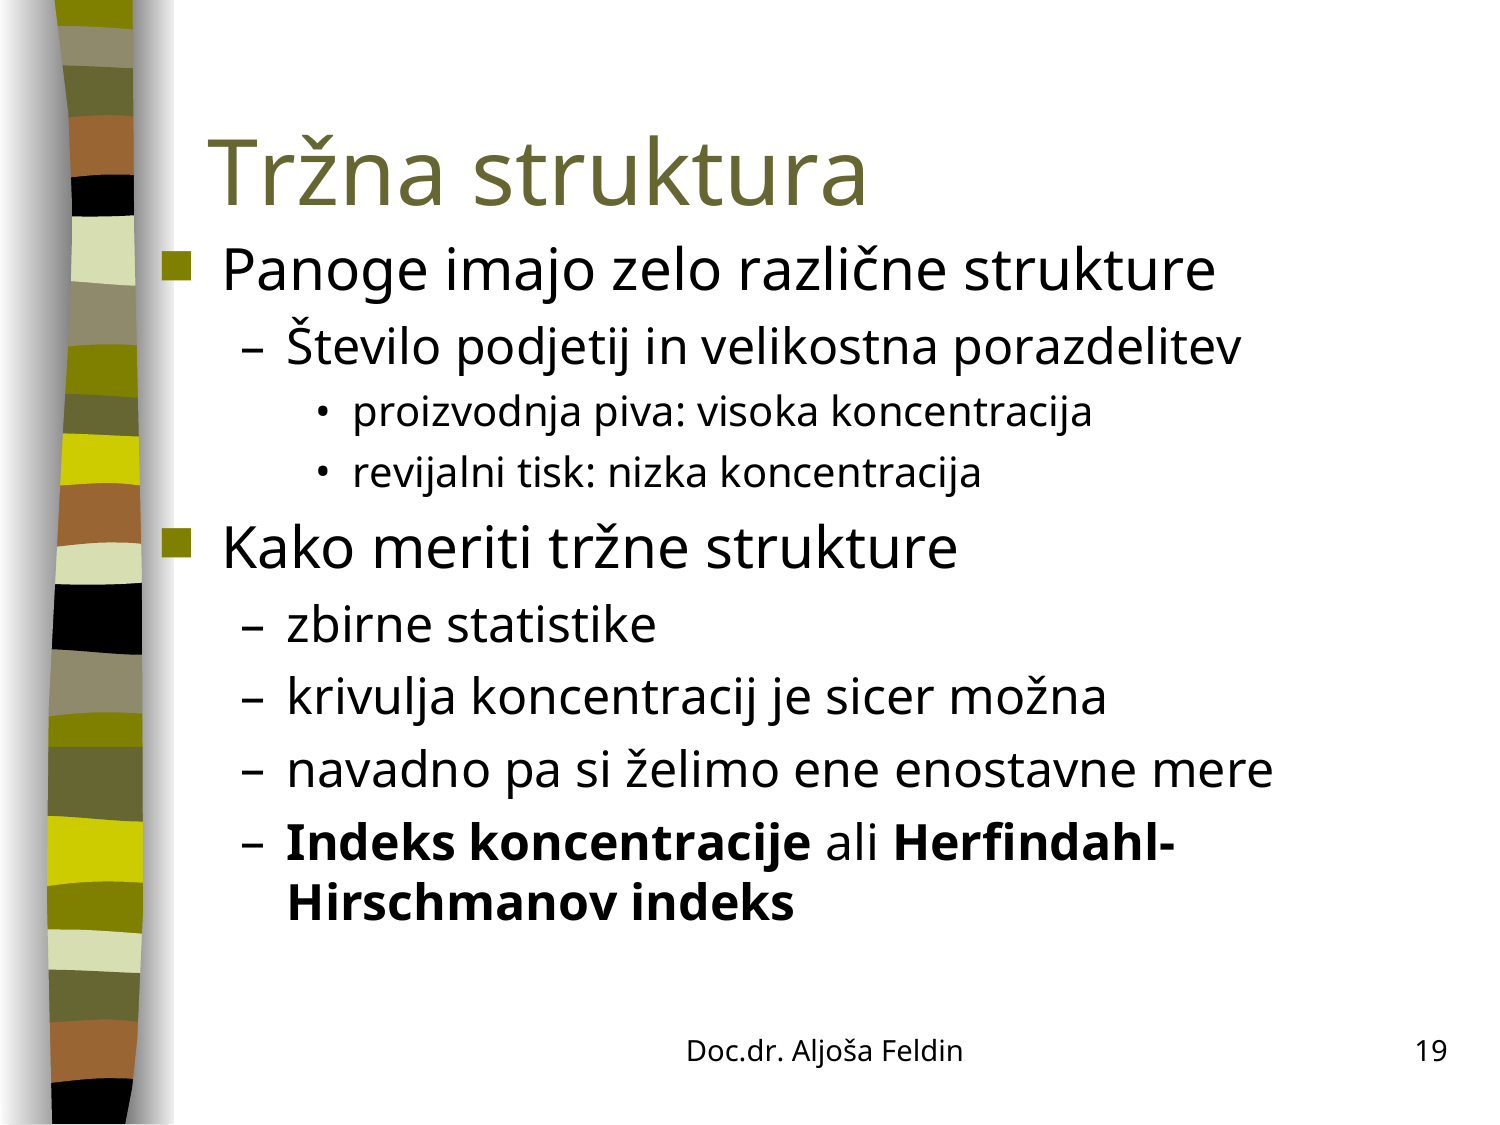

# Tržna struktura
Panoge imajo zelo različne strukture
Število podjetij in velikostna porazdelitev
proizvodnja piva: visoka koncentracija
revijalni tisk: nizka koncentracija
Kako meriti tržne strukture
zbirne statistike
krivulja koncentracij je sicer možna
navadno pa si želimo ene enostavne mere
Indeks koncentracije ali Herfindahl-Hirschmanov indeks
Doc.dr. Aljoša Feldin